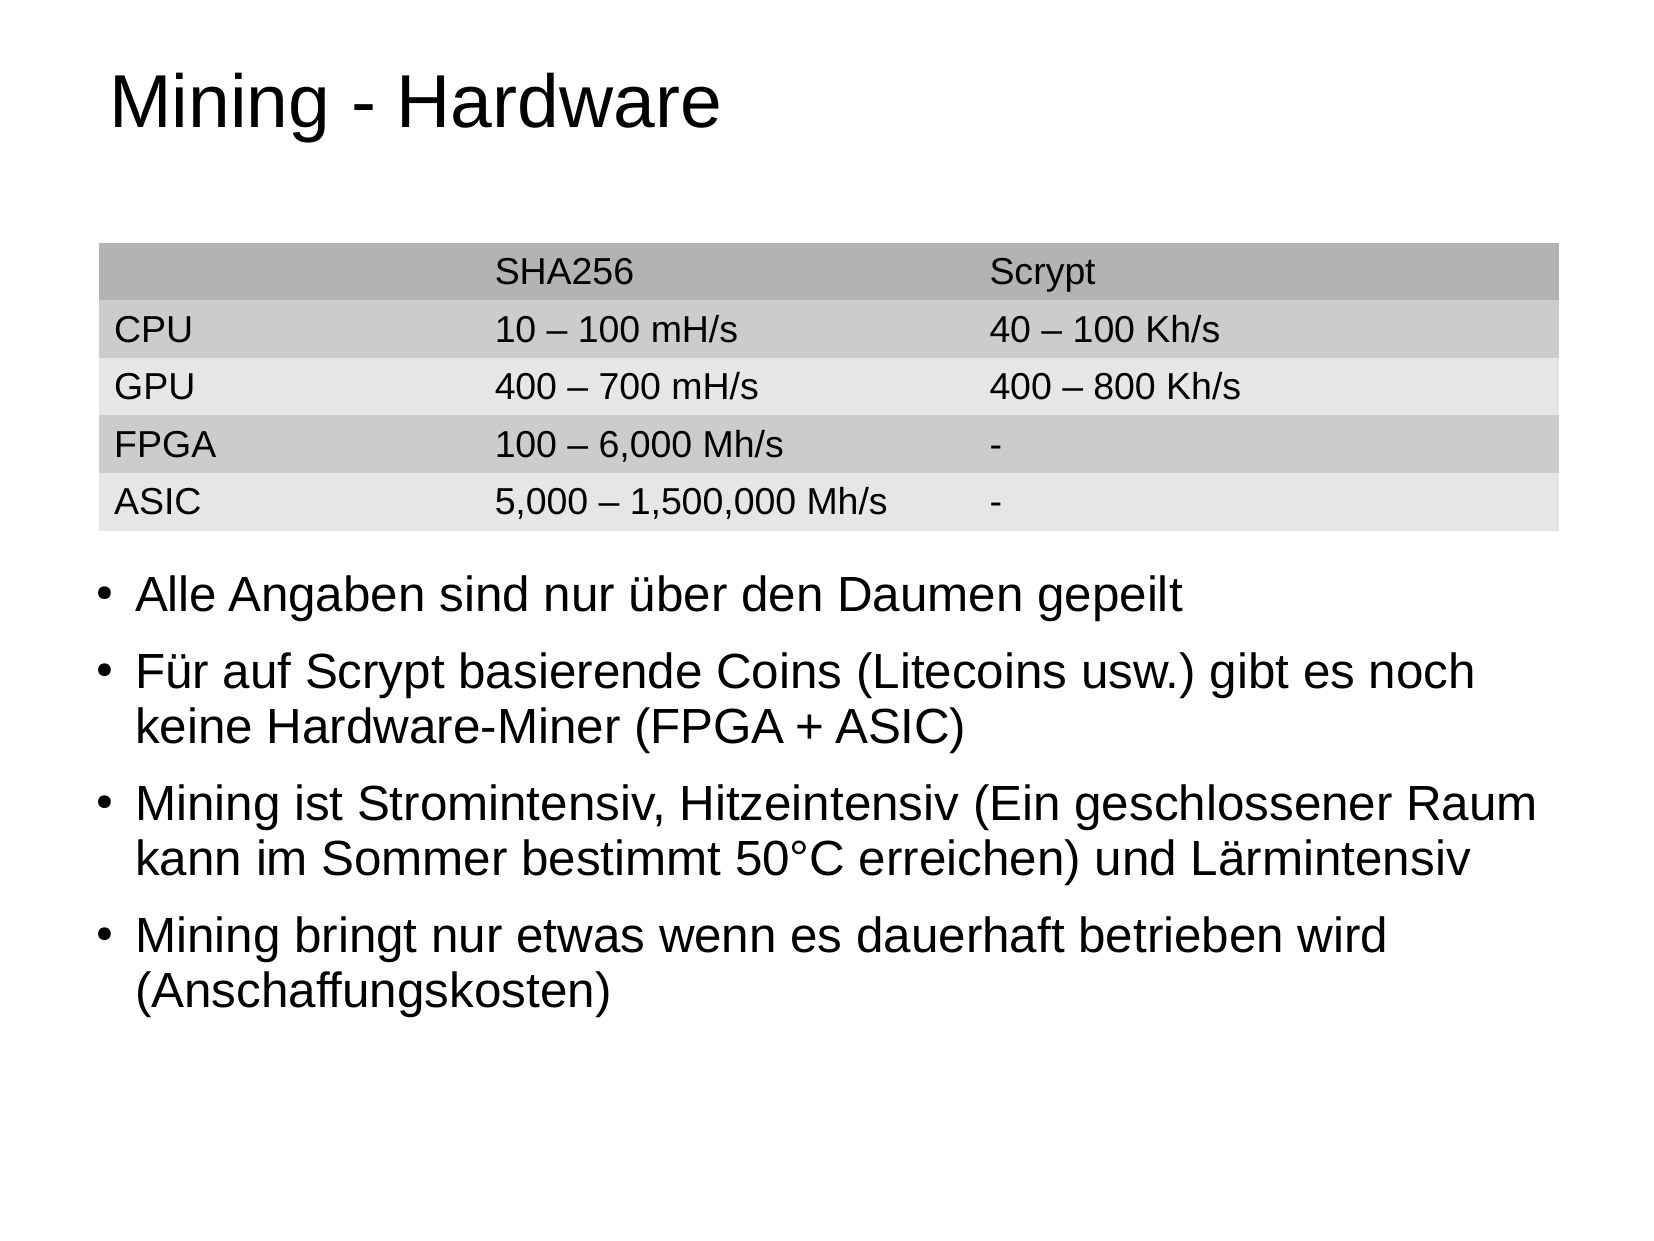

# Mining - Hardware
| | SHA256 | Scrypt |
| --- | --- | --- |
| CPU | 10 – 100 mH/s | 40 – 100 Kh/s |
| GPU | 400 – 700 mH/s | 400 – 800 Kh/s |
| FPGA | 100 – 6,000 Mh/s | - |
| ASIC | 5,000 – 1,500,000 Mh/s | - |
Alle Angaben sind nur über den Daumen gepeilt
Für auf Scrypt basierende Coins (Litecoins usw.) gibt es noch keine Hardware-Miner (FPGA + ASIC)
Mining ist Stromintensiv, Hitzeintensiv (Ein geschlossener Raum kann im Sommer bestimmt 50°C erreichen) und Lärmintensiv
Mining bringt nur etwas wenn es dauerhaft betrieben wird (Anschaffungskosten)